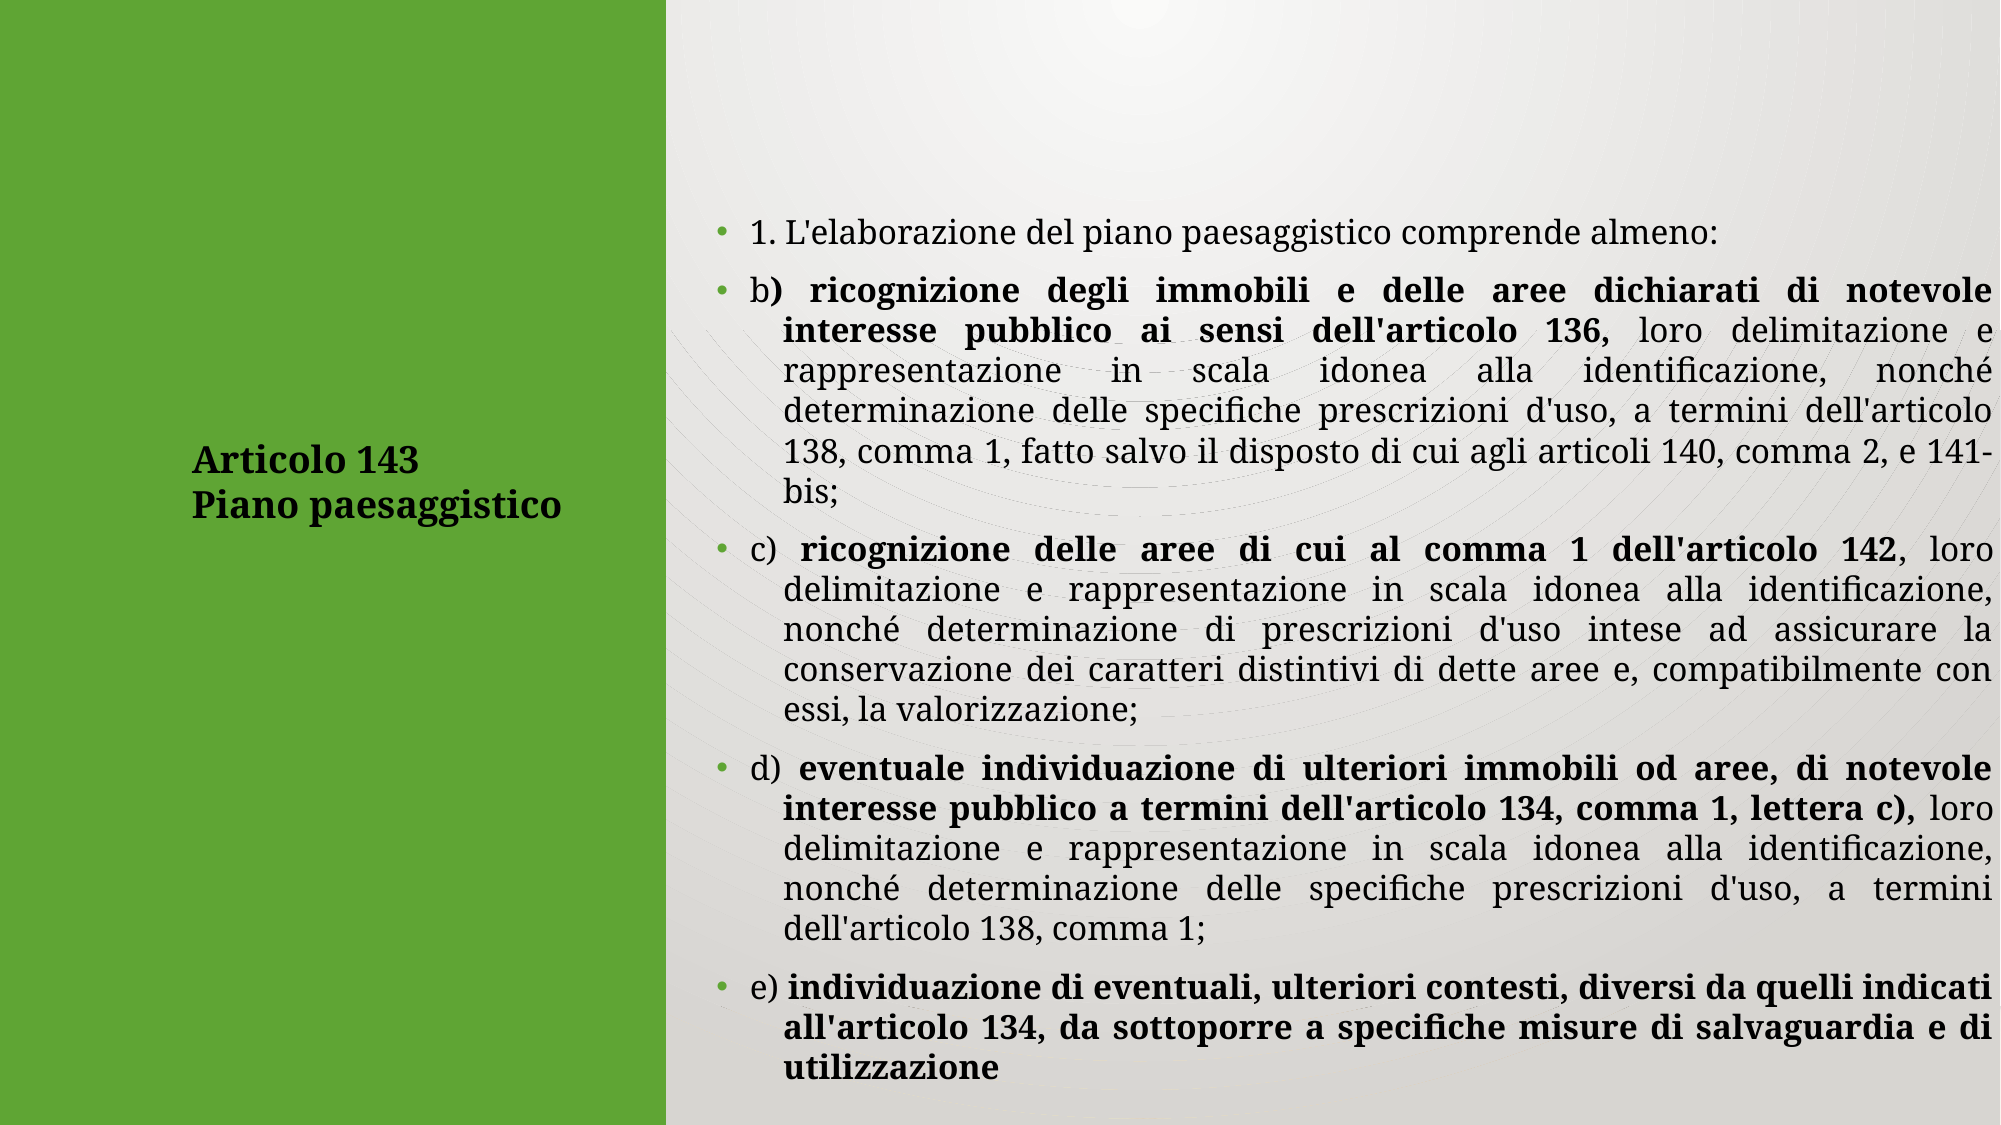

# Articolo 143  Piano paesaggistico
1. L'elaborazione del piano paesaggistico comprende almeno:
b) ricognizione degli immobili e delle aree dichiarati di notevole interesse pubblico ai sensi dell'articolo 136, loro delimitazione e rappresentazione in scala idonea alla identificazione, nonché determinazione delle specifiche prescrizioni d'uso, a termini dell'articolo 138, comma 1, fatto salvo il disposto di cui agli articoli 140, comma 2, e 141-bis;
c) ricognizione delle aree di cui al comma 1 dell'articolo 142, loro delimitazione e rappresentazione in scala idonea alla identificazione, nonché determinazione di prescrizioni d'uso intese ad assicurare la conservazione dei caratteri distintivi di dette aree e, compatibilmente con essi, la valorizzazione;
d) eventuale individuazione di ulteriori immobili od aree, di notevole interesse pubblico a termini dell'articolo 134, comma 1, lettera c), loro delimitazione e rappresentazione in scala idonea alla identificazione, nonché determinazione delle specifiche prescrizioni d'uso, a termini dell'articolo 138, comma 1;
e) individuazione di eventuali, ulteriori contesti, diversi da quelli indicati all'articolo 134, da sottoporre a specifiche misure di salvaguardia e di utilizzazione